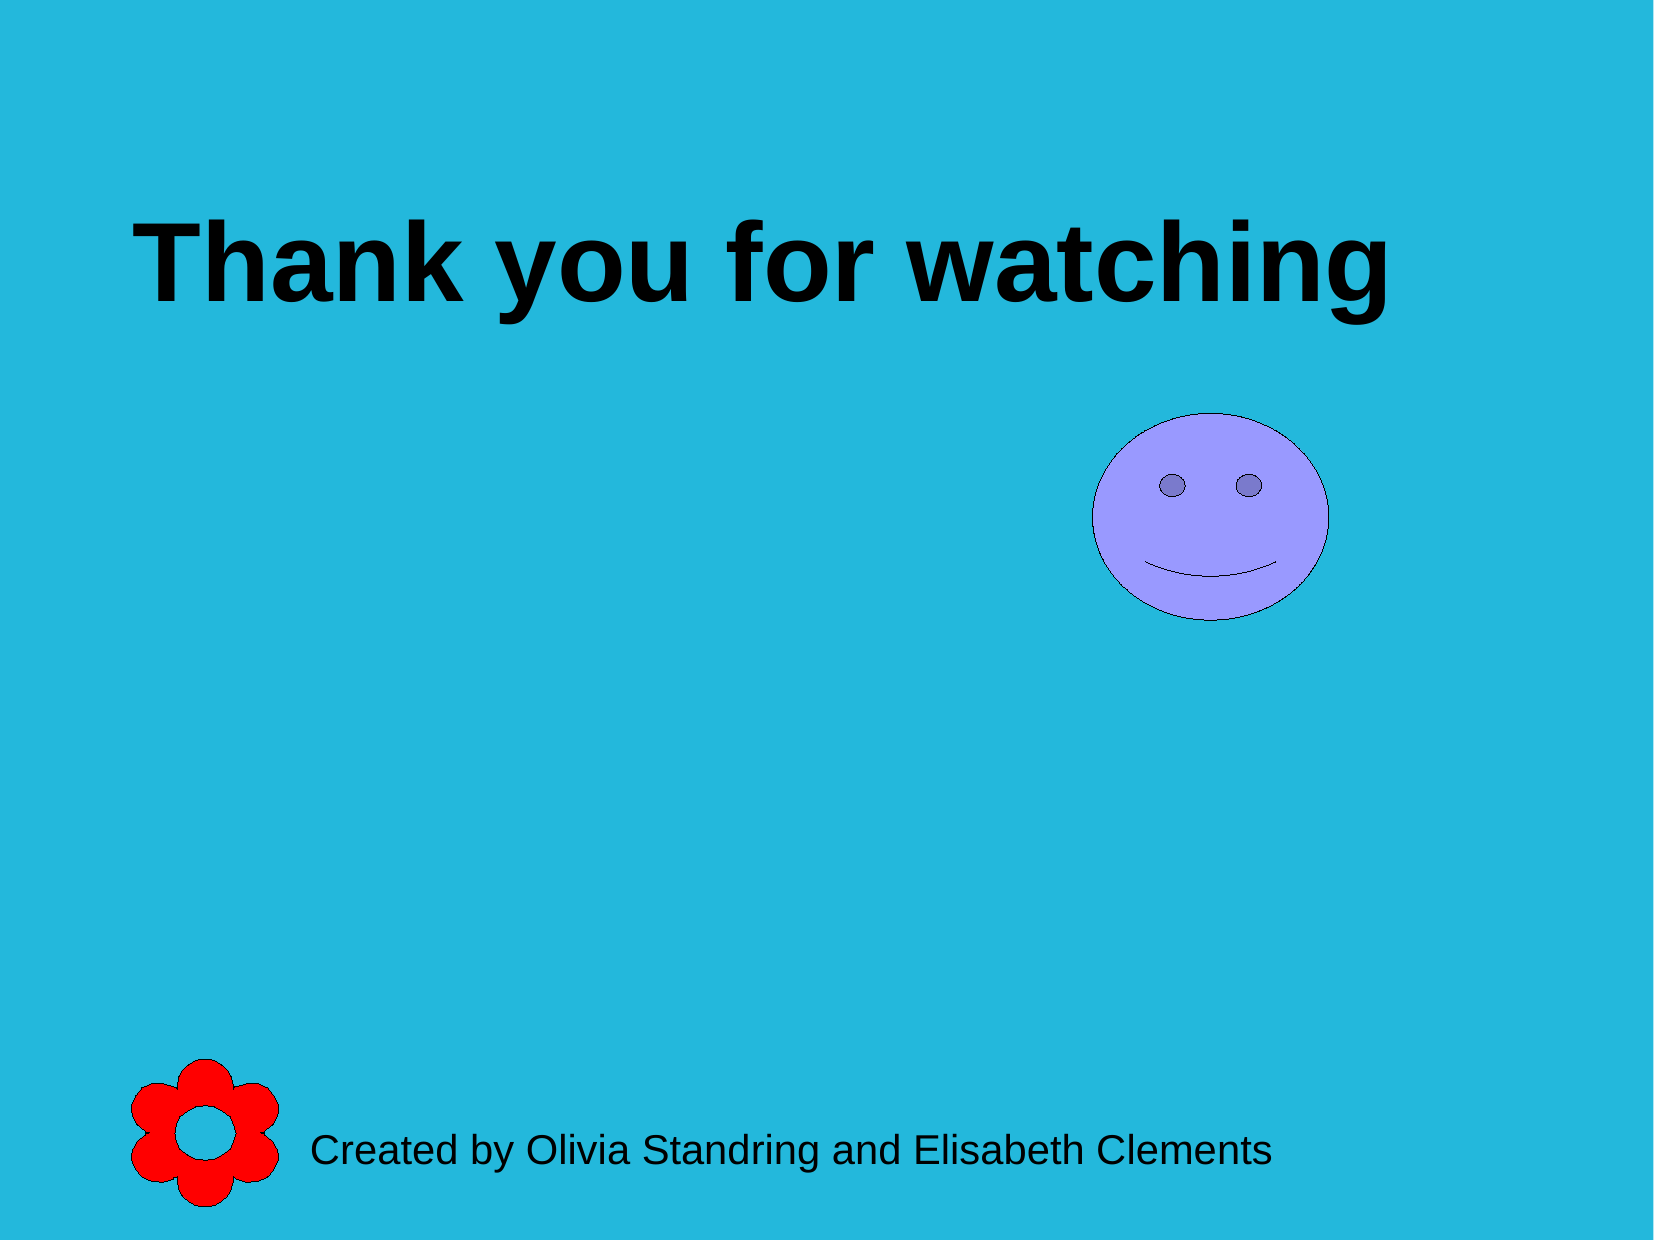

Thank you for watching
#
Created by Olivia Standring and Elisabeth Clements